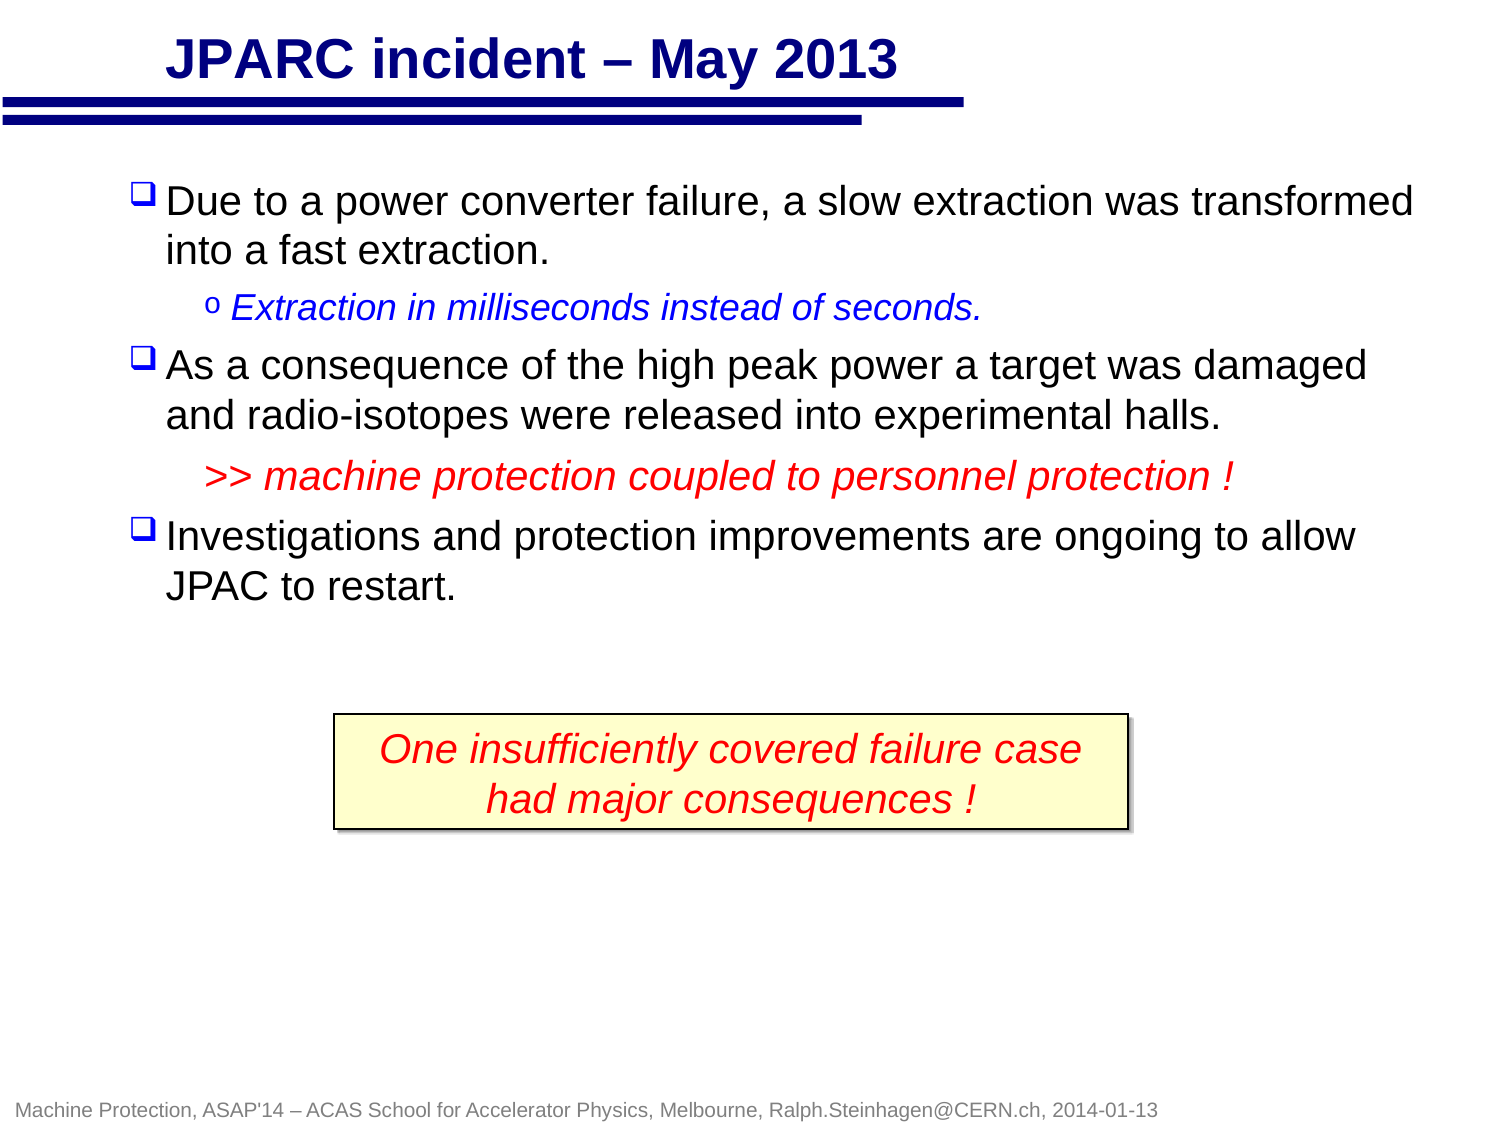

# JPARC incident – May 2013
Due to a power converter failure, a slow extraction was transformed into a fast extraction.
Extraction in milliseconds instead of seconds.
As a consequence of the high peak power a target was damaged and radio-isotopes were released into experimental halls.
>> machine protection coupled to personnel protection !
Investigations and protection improvements are ongoing to allow JPAC to restart.
One insufficiently covered failure case had major consequences !